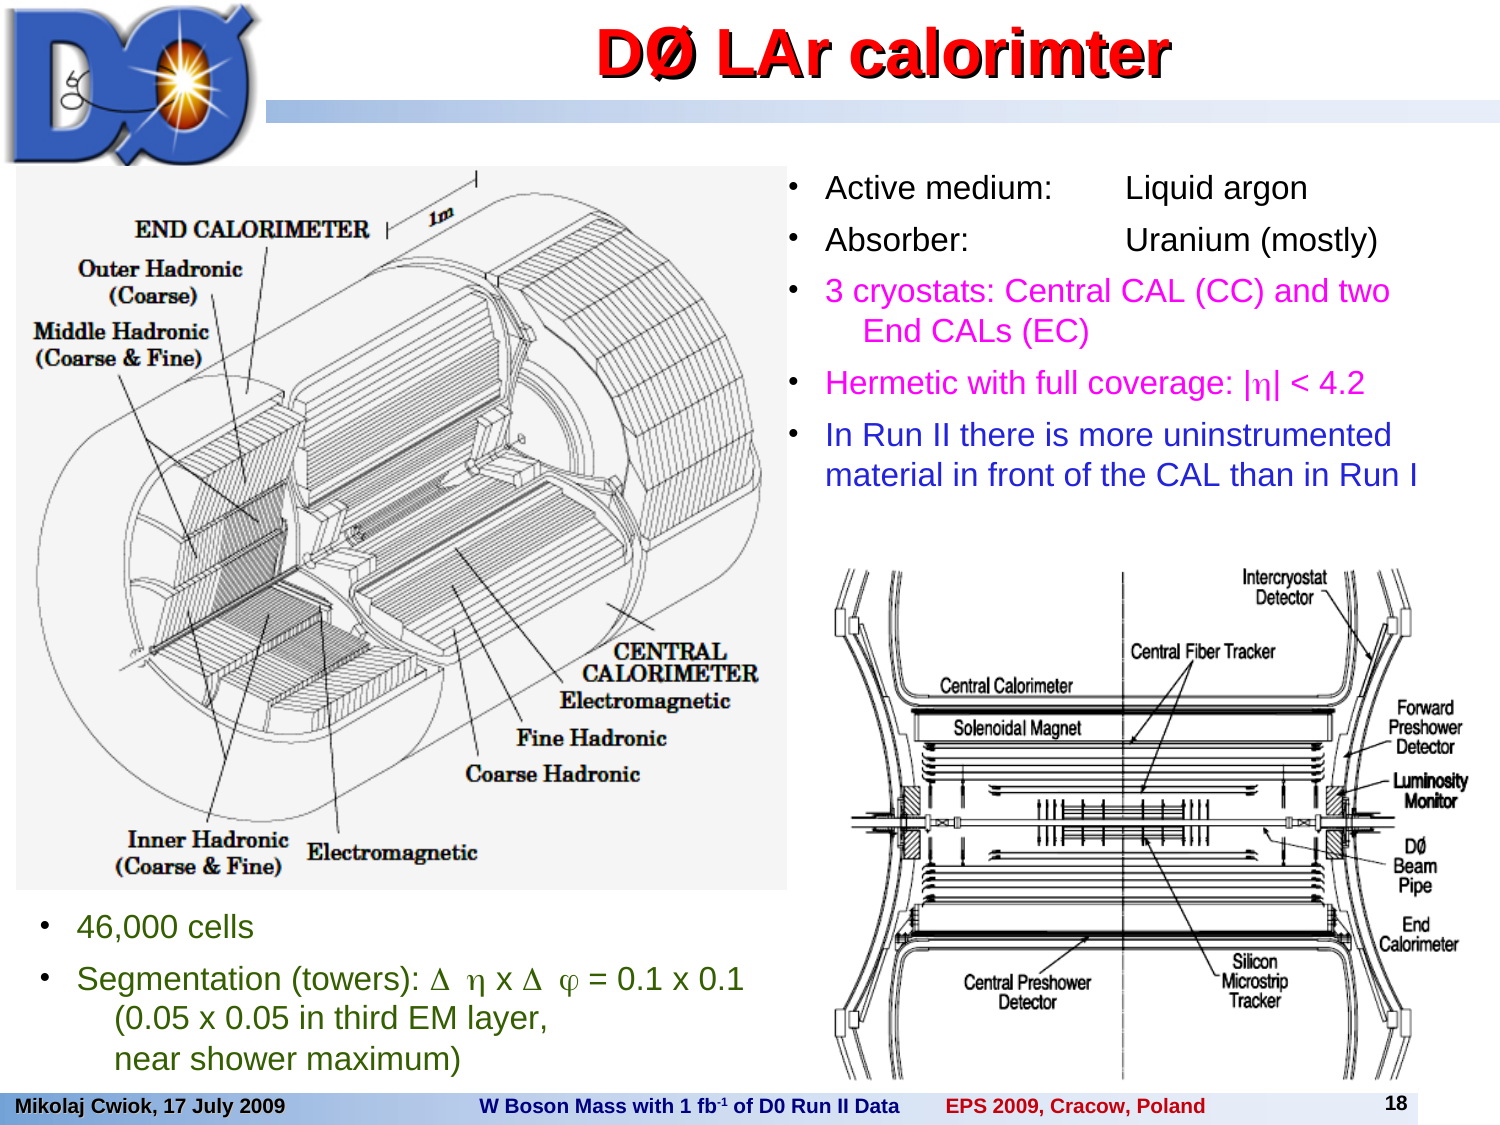

# DØ LAr calorimter
Active medium: 	Liquid argon
Absorber: 		Uranium (mostly)
3 cryostats: Central CAL (CC) and two
	End CALs (EC)
Hermetic with full coverage: |h| < 4.2
In Run II there is more uninstrumented material in front of the CAL than in Run I
46,000 cells
Segmentation (towers): D h x D j = 0.1 x 0.1
	(0.05 x 0.05 in third EM layer,
	near shower maximum)
18